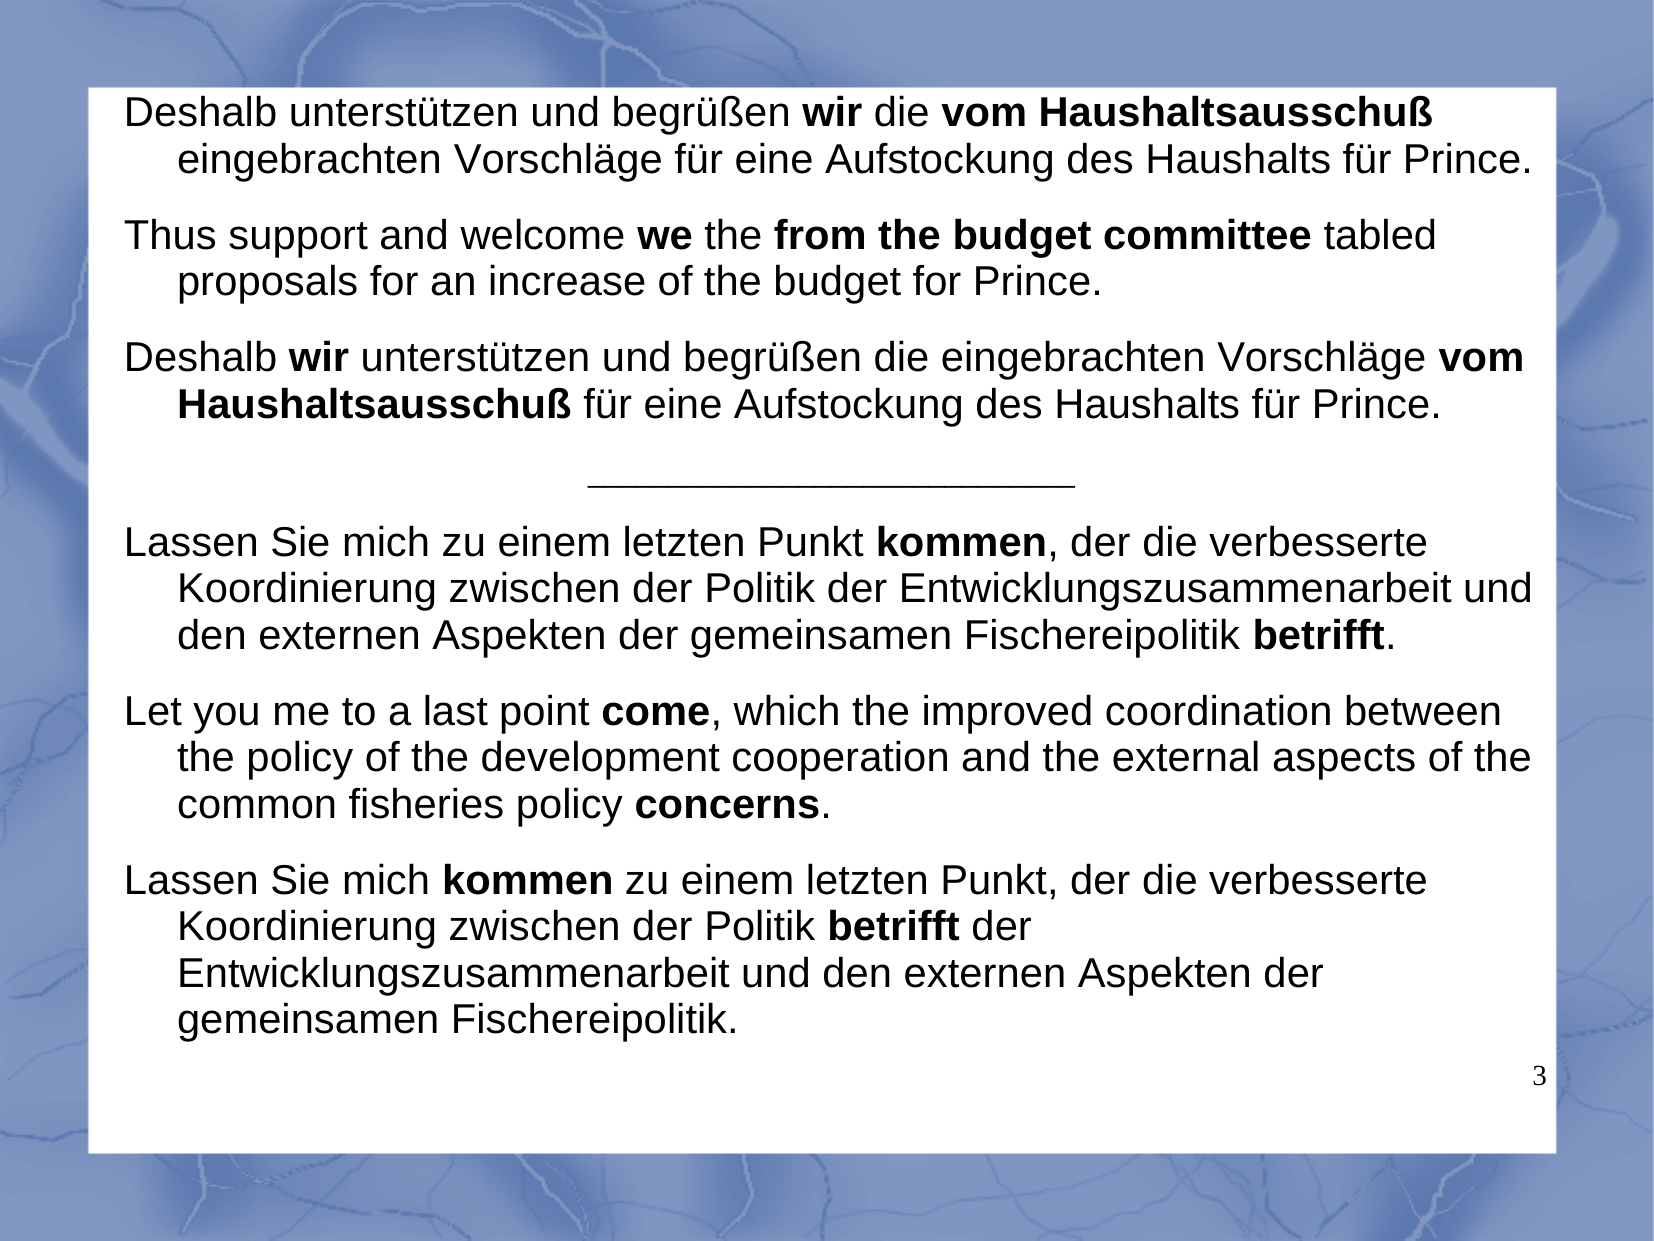

# Deshalb unterstützen und begrüßen wir die vom Haushaltsausschuß eingebrachten Vorschläge für eine Aufstockung des Haushalts für Prince.
Thus support and welcome we the from the budget committee tabled proposals for an increase of the budget for Prince.
Deshalb wir unterstützen und begrüßen die eingebrachten Vorschläge vom Haushaltsausschuß für eine Aufstockung des Haushalts für Prince.
______________________________
Lassen Sie mich zu einem letzten Punkt kommen, der die verbesserte Koordinierung zwischen der Politik der Entwicklungszusammenarbeit und den externen Aspekten der gemeinsamen Fischereipolitik betrifft.
Let you me to a last point come, which the improved coordination between the policy of the development cooperation and the external aspects of the common fisheries policy concerns.
Lassen Sie mich kommen zu einem letzten Punkt, der die verbesserte Koordinierung zwischen der Politik betrifft der Entwicklungszusammenarbeit und den externen Aspekten der gemeinsamen Fischereipolitik.
3